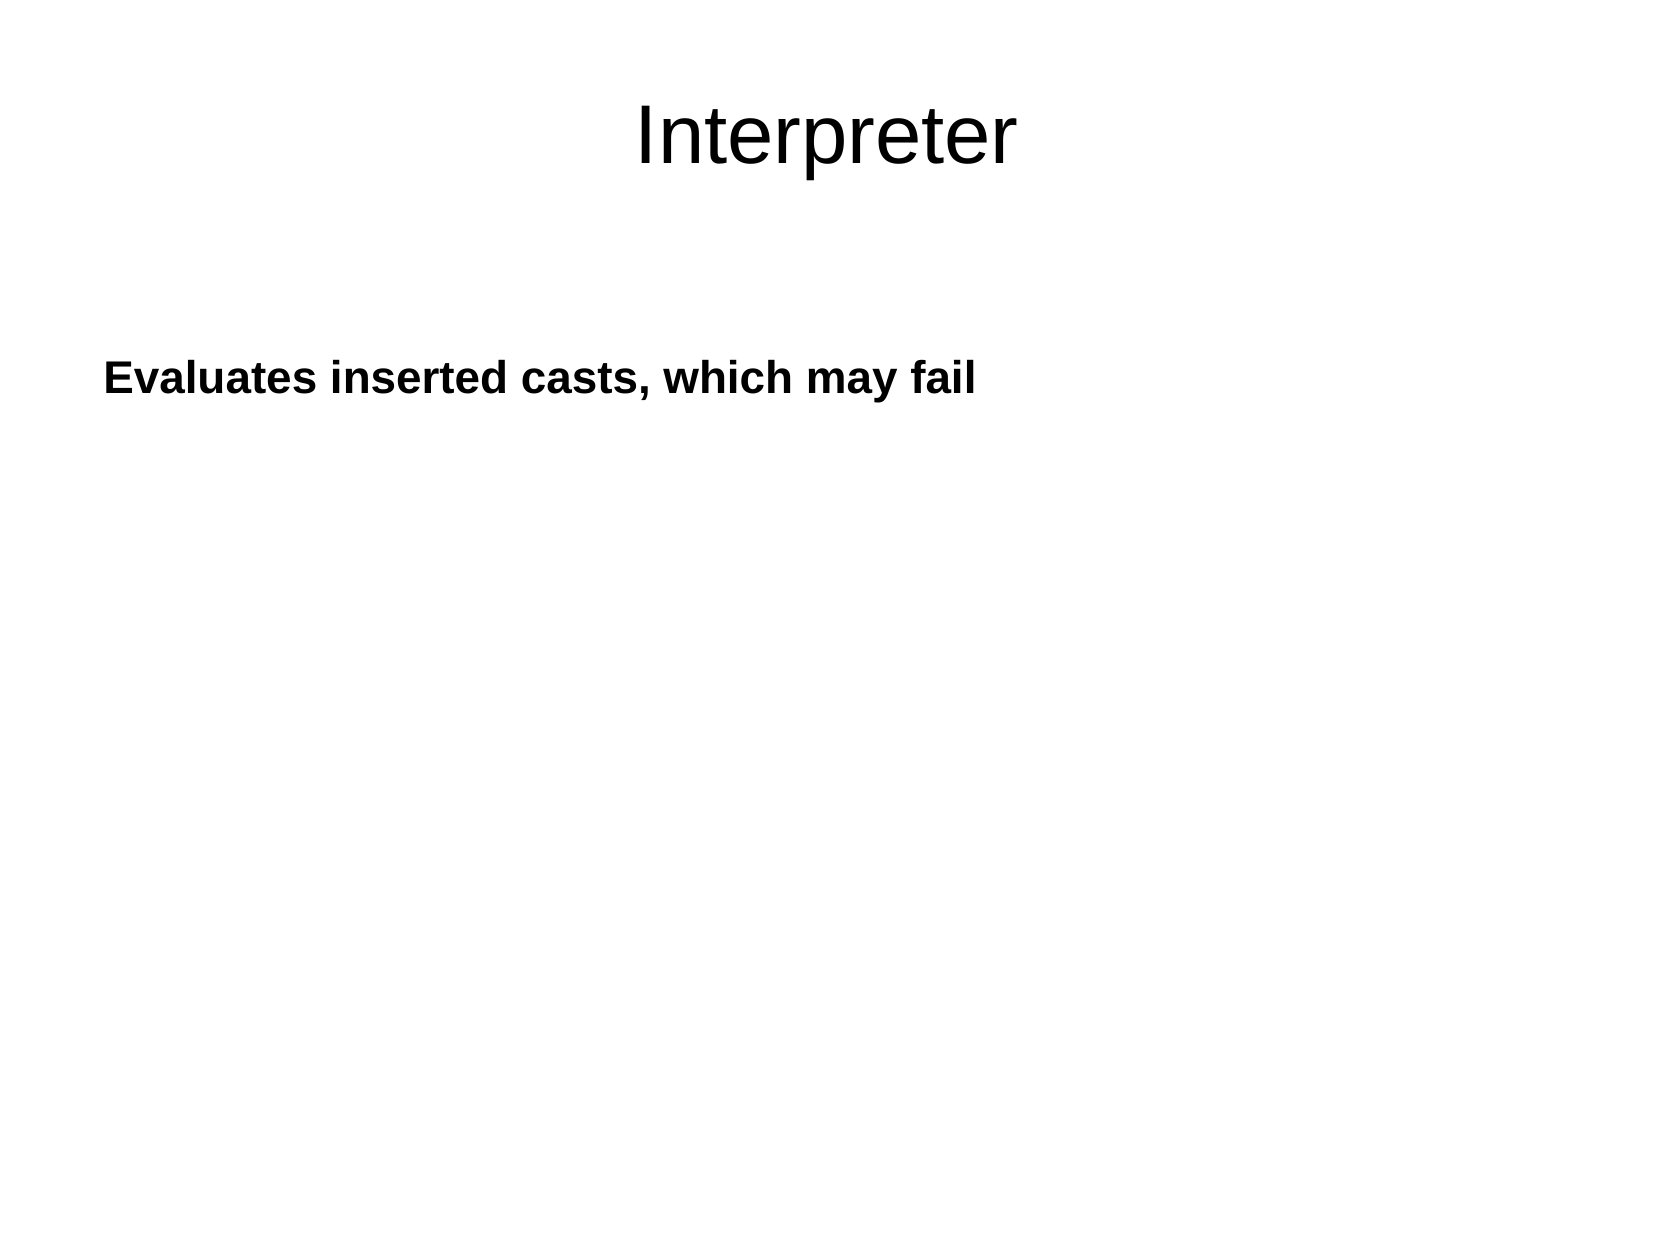

Interpreter
Evaluates inserted casts, which may fail